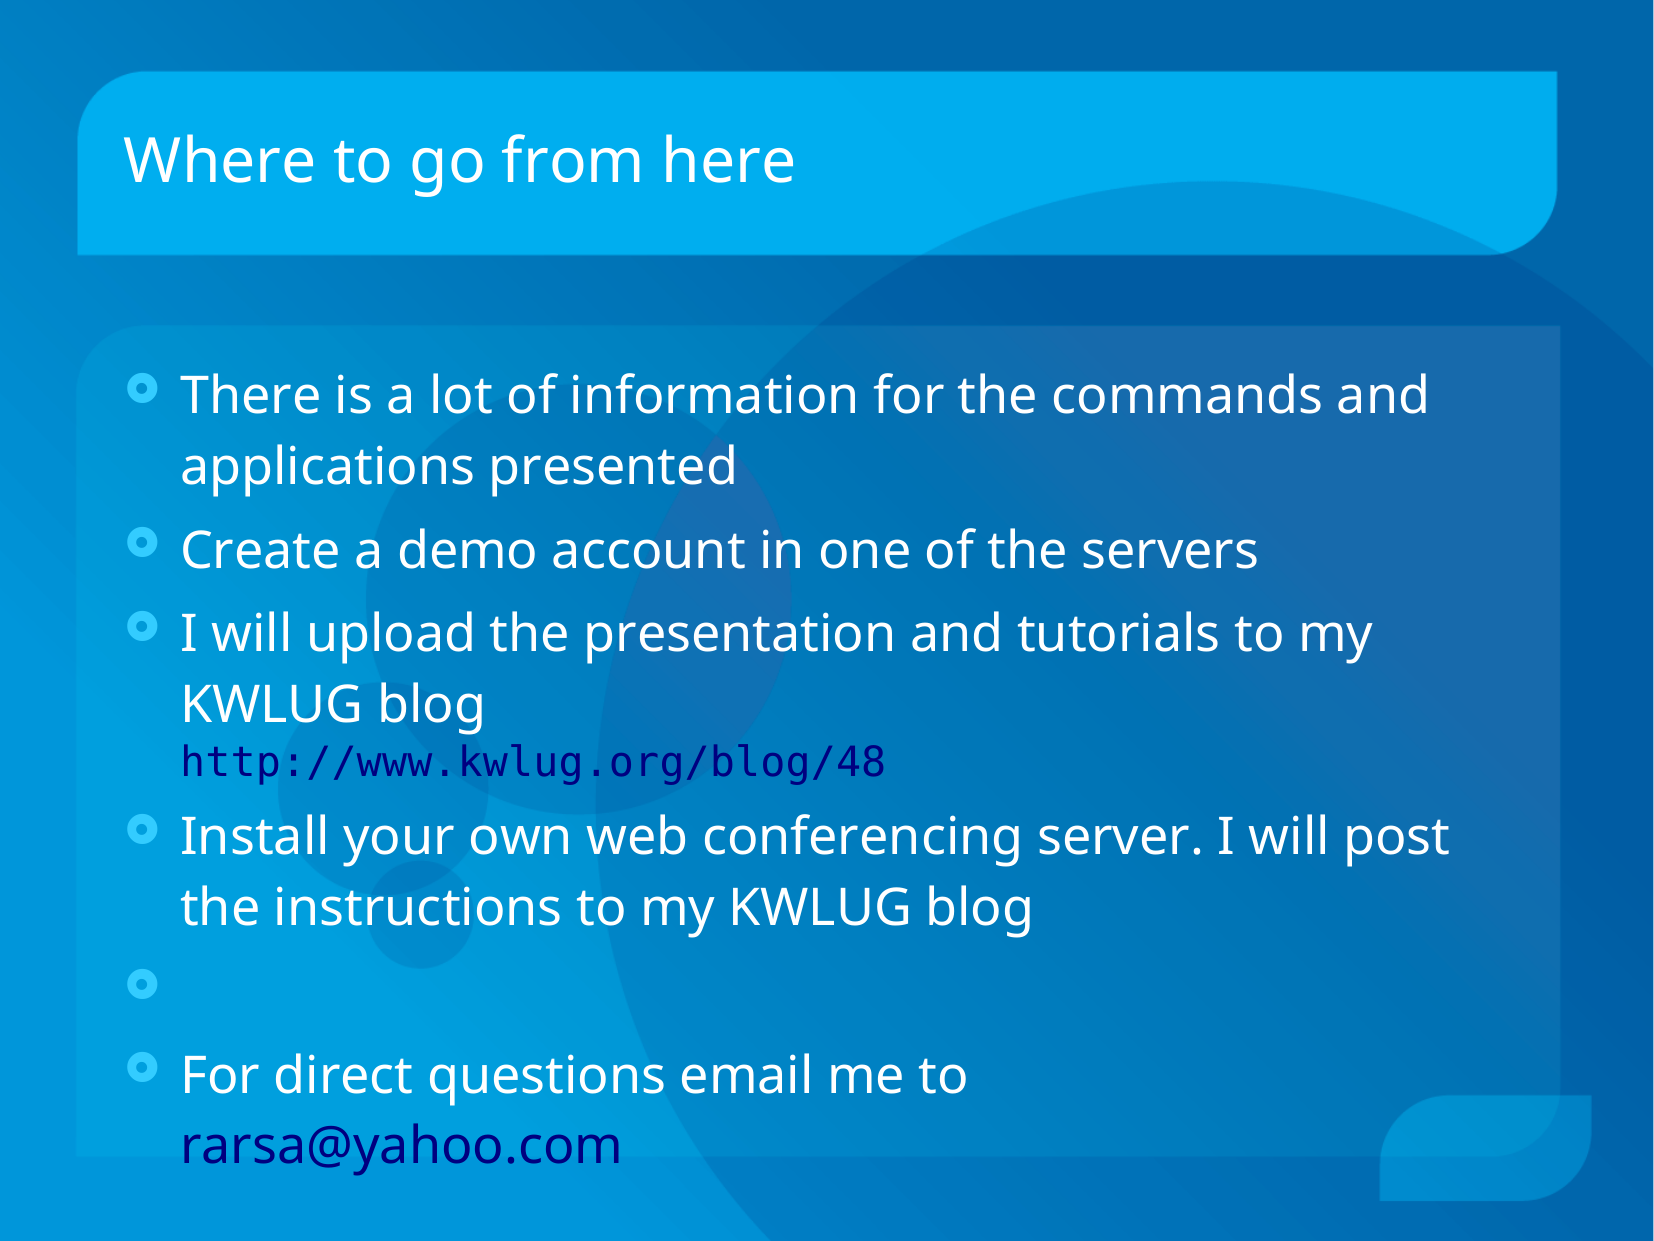

# Where to go from here
There is a lot of information for the commands and applications presented
Create a demo account in one of the servers
I will upload the presentation and tutorials to my KWLUG blog
http://www.kwlug.org/blog/48
Install your own web conferencing server. I will post the instructions to my KWLUG blog
For direct questions email me to
rarsa@yahoo.com